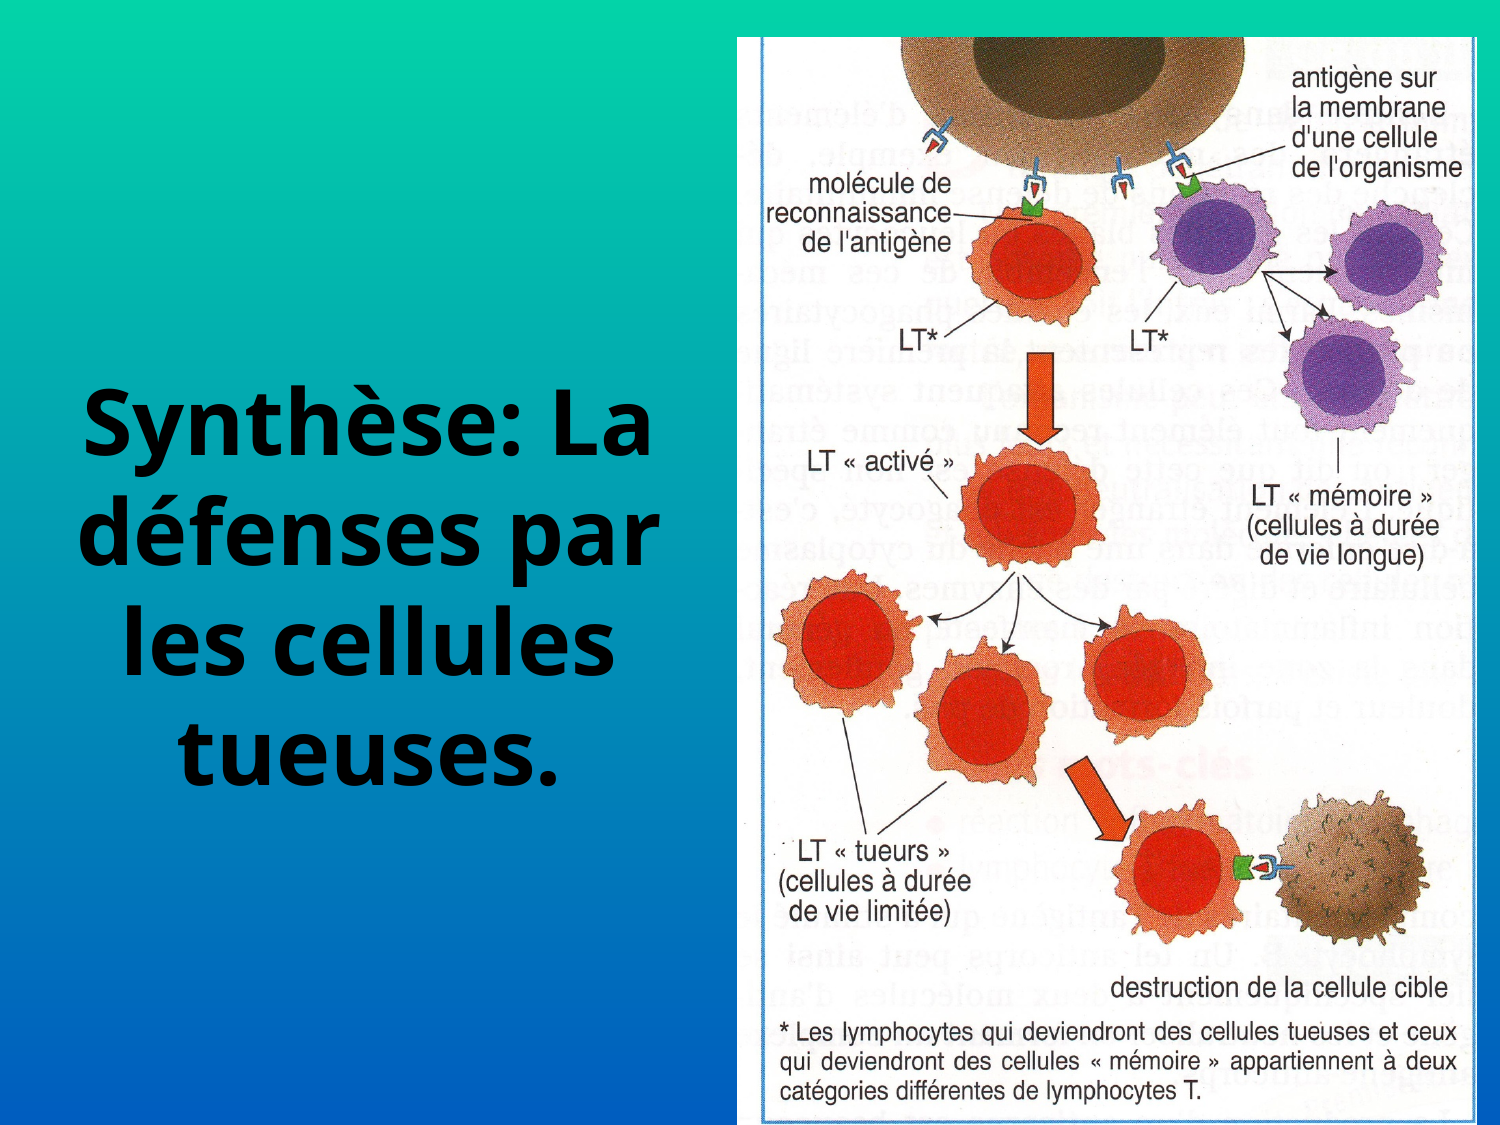

# Synthèse: La défenses par les cellules tueuses.